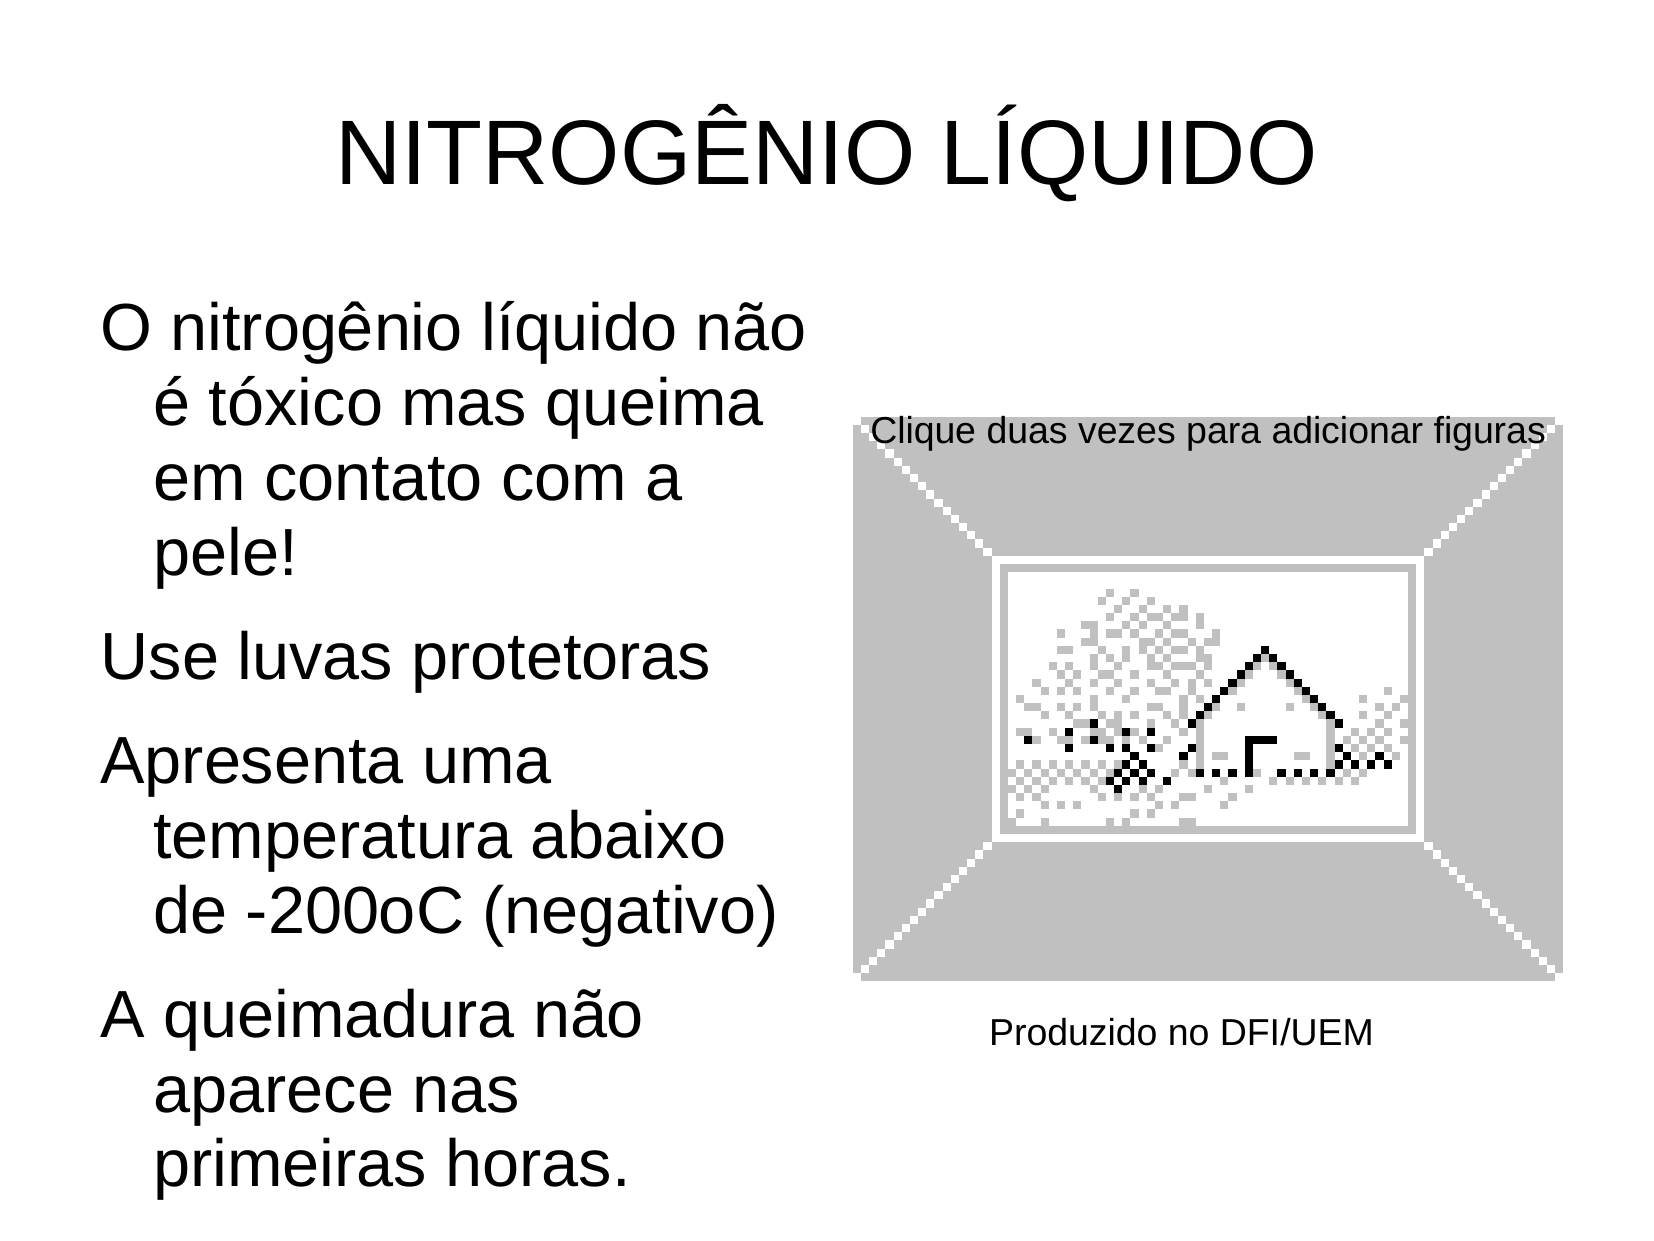

# NITROGÊNIO LÍQUIDO
O nitrogênio líquido não é tóxico mas queima em contato com a pele!
Use luvas protetoras
Apresenta uma temperatura abaixo de -200oC (negativo)
A queimadura não aparece nas primeiras horas.
Produzido no DFI/UEM